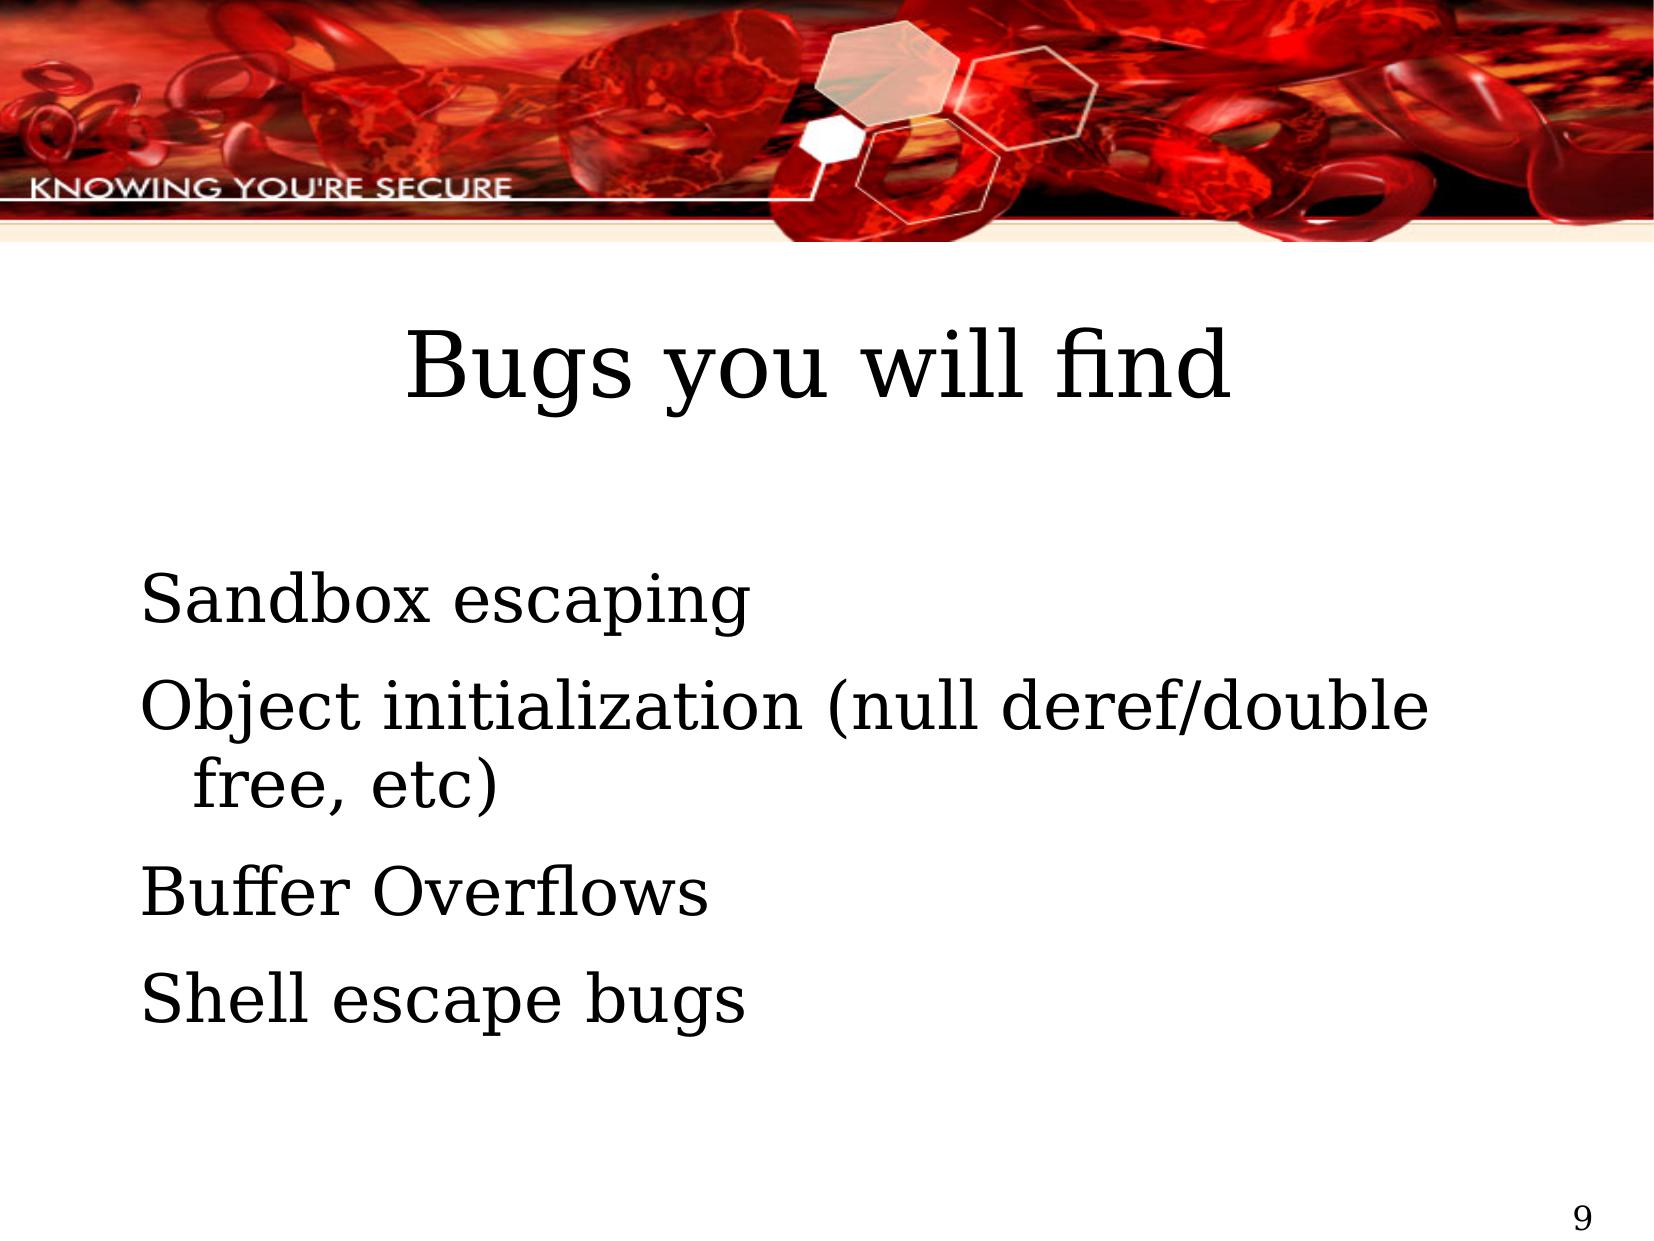

# Bugs you will find
Sandbox escaping
Object initialization (null deref/double free, etc)
Buffer Overflows
Shell escape bugs